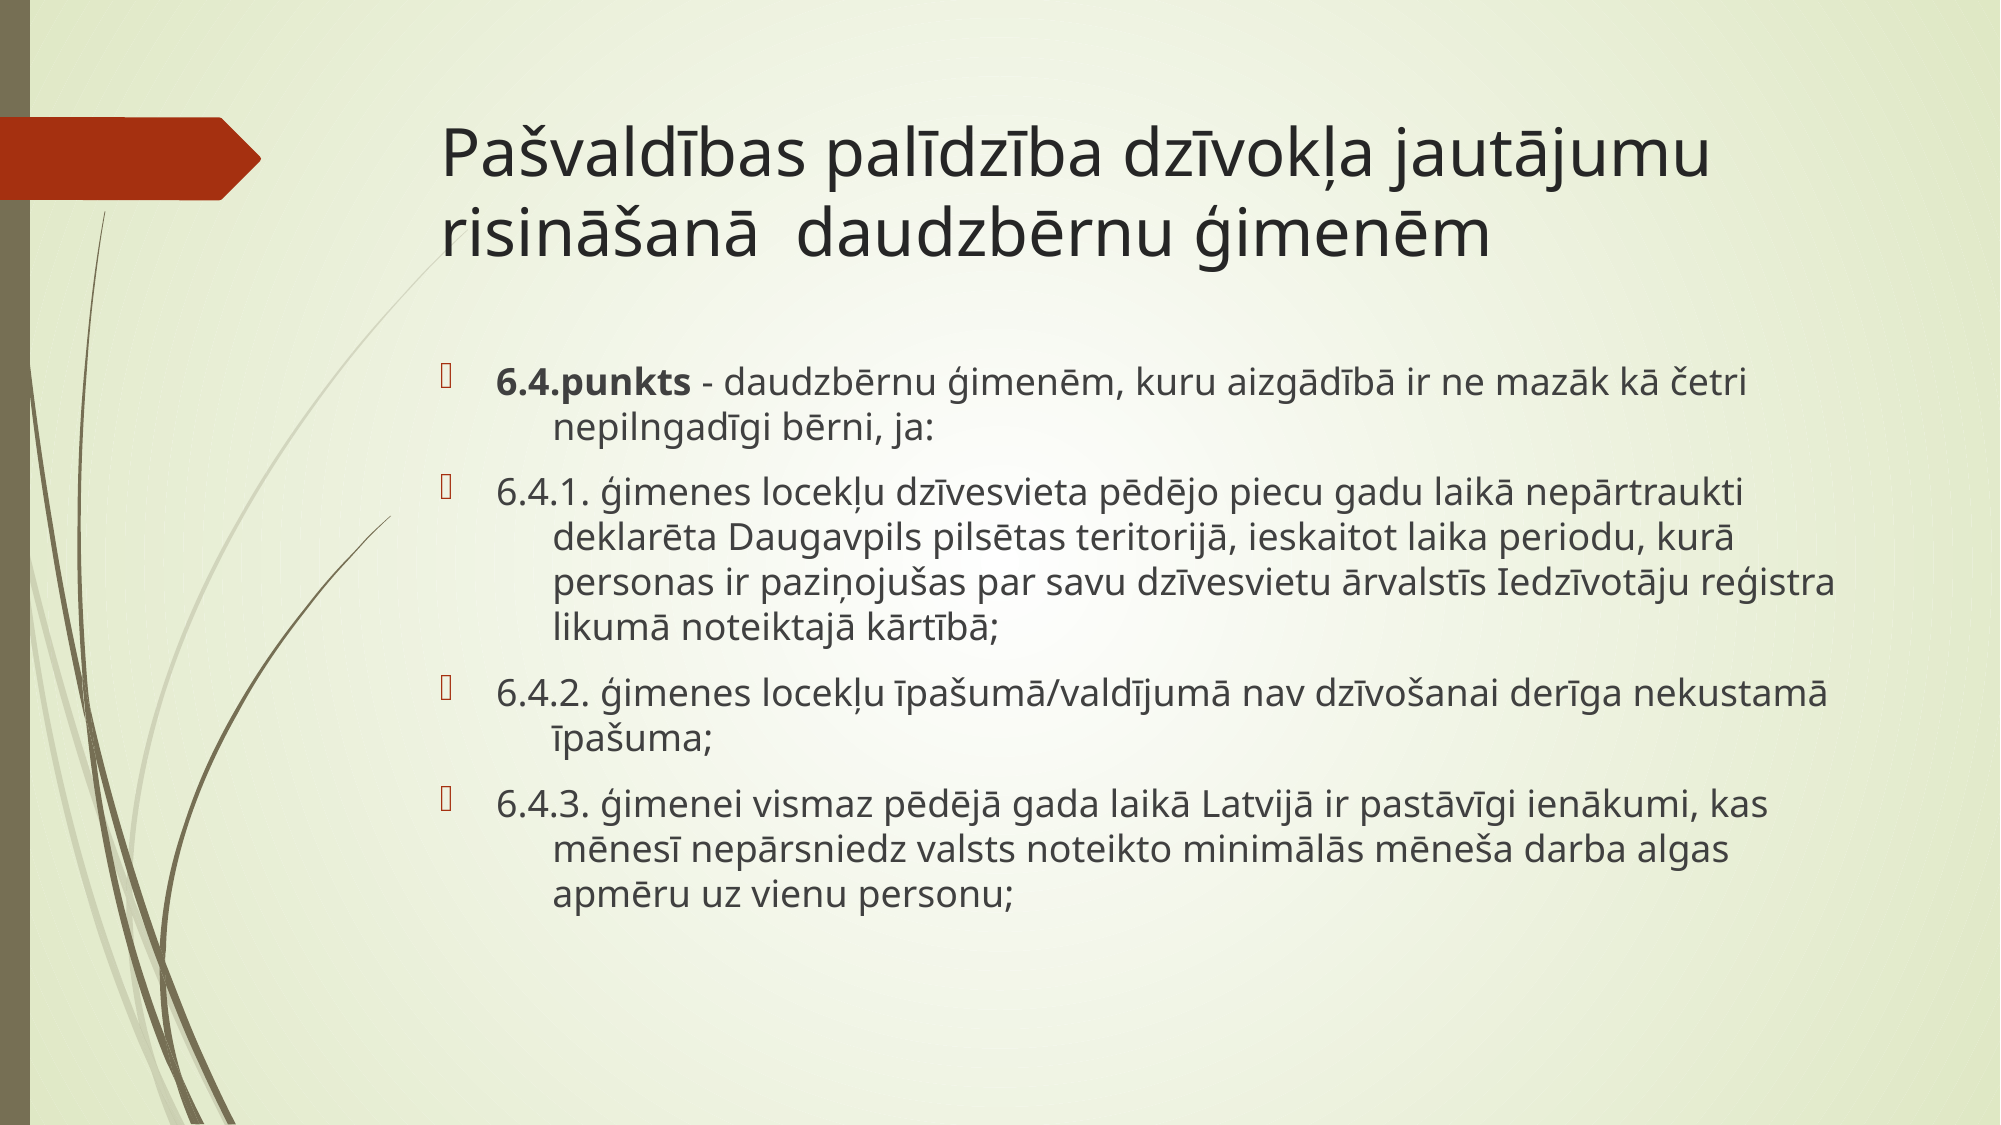

# Pašvaldības palīdzība dzīvokļa jautājumu risināšanā daudzbērnu ģimenēm
6.4.punkts - daudzbērnu ģimenēm, kuru aizgādībā ir ne mazāk kā četri nepilngadīgi bērni, ja:
6.4.1. ģimenes locekļu dzīvesvieta pēdējo piecu gadu laikā nepārtraukti deklarēta Daugavpils pilsētas teritorijā, ieskaitot laika periodu, kurā personas ir paziņojušas par savu dzīvesvietu ārvalstīs Iedzīvotāju reģistra likumā noteiktajā kārtībā;
6.4.2. ģimenes locekļu īpašumā/valdījumā nav dzīvošanai derīga nekustamā īpašuma;
6.4.3. ģimenei vismaz pēdējā gada laikā Latvijā ir pastāvīgi ienākumi, kas mēnesī nepārsniedz valsts noteikto minimālās mēneša darba algas apmēru uz vienu personu;